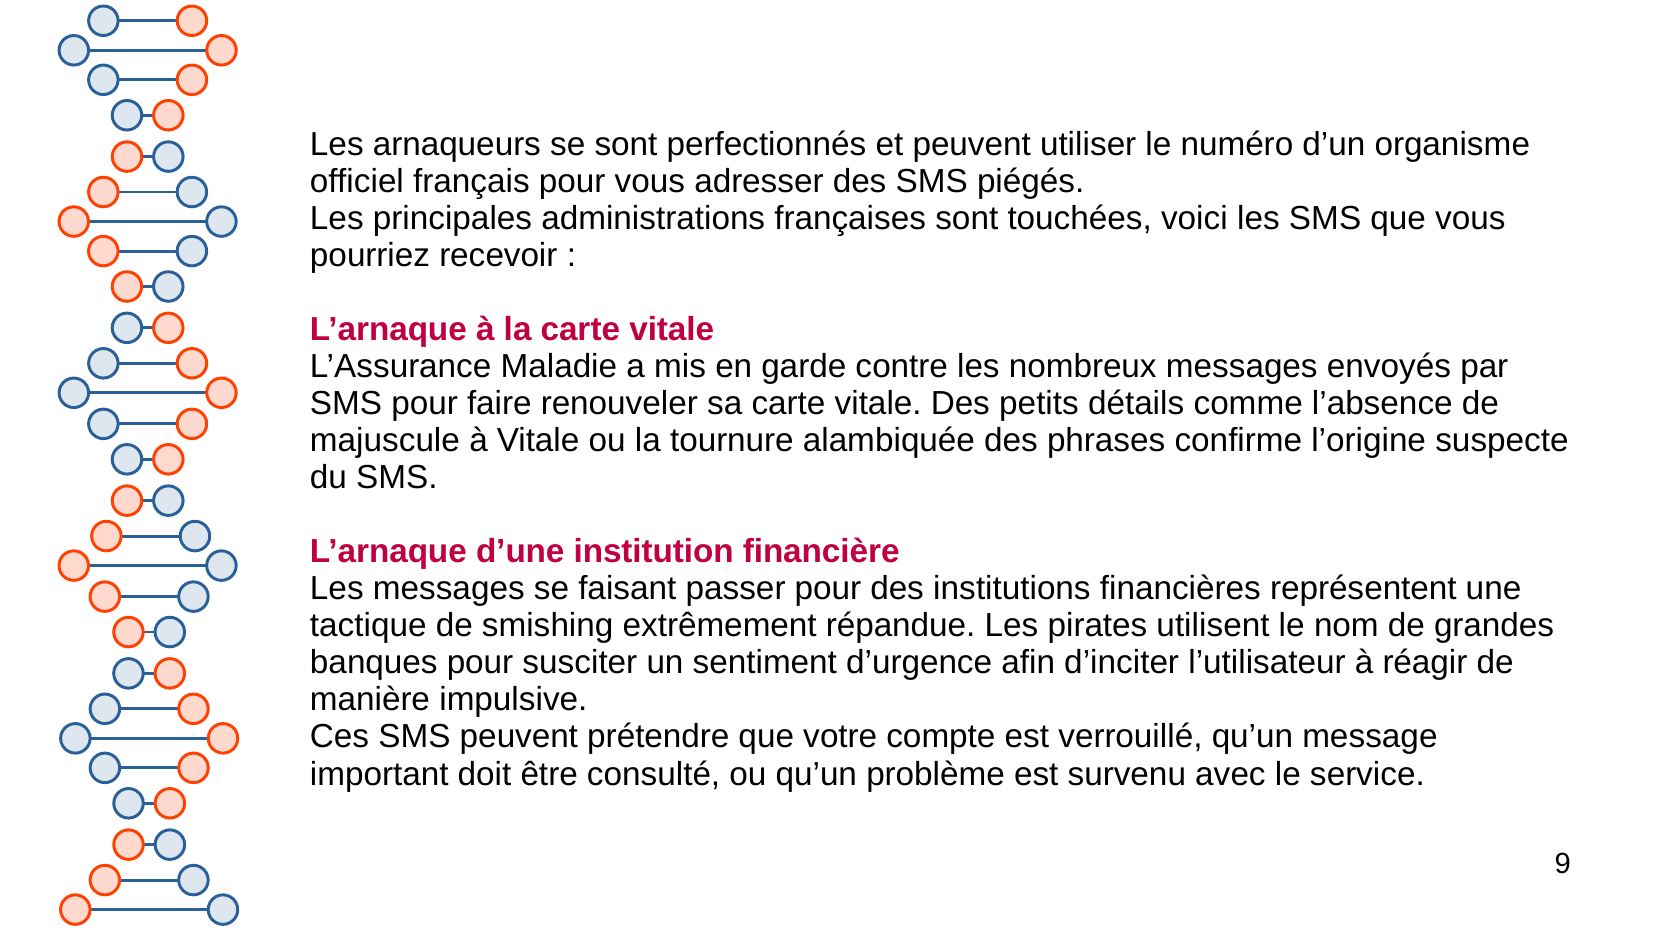

Les arnaqueurs se sont perfectionnés et peuvent utiliser le numéro d’un organisme officiel français pour vous adresser des SMS piégés.
Les principales administrations françaises sont touchées, voici les SMS que vous pourriez recevoir :
L’arnaque à la carte vitale
L’Assurance Maladie a mis en garde contre les nombreux messages envoyés par SMS pour faire renouveler sa carte vitale. Des petits détails comme l’absence de majuscule à Vitale ou la tournure alambiquée des phrases confirme l’origine suspecte du SMS.
L’arnaque d’une institution financière 
Les messages se faisant passer pour des institutions financières représentent une tactique de smishing extrêmement répandue. Les pirates utilisent le nom de grandes banques pour susciter un sentiment d’urgence afin d’inciter l’utilisateur à réagir de manière impulsive. 
Ces SMS peuvent prétendre que votre compte est verrouillé, qu’un message important doit être consulté, ou qu’un problème est survenu avec le service.
9